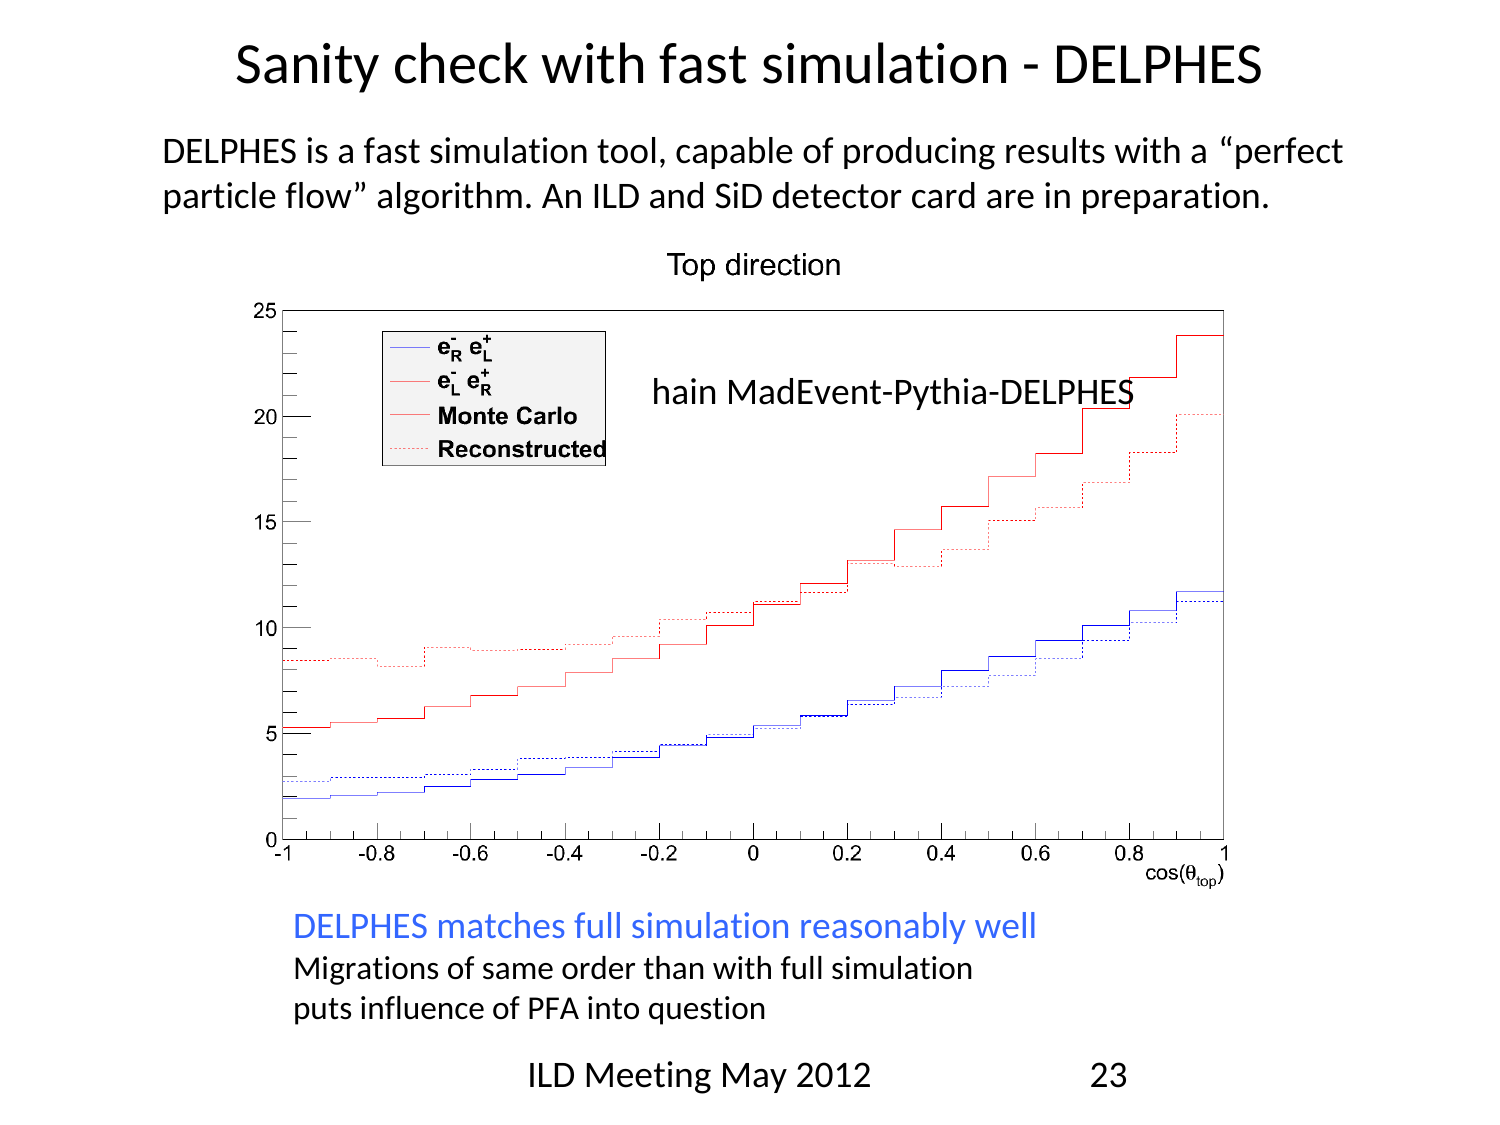

# Sanity check with fast simulation - DELPHES
DDELPHES is a fast simulation tool, capable of producing results with a “perfect particle flow” algorithm. An ILD and SiD detector card are in preparation.
Chain MadEvent-Pythia-DELPHES
DELPHES matches full simulation reasonably well
Migrations of same order than with full simulation
puts influence of PFA into question
23
ILD Meeting May 2012